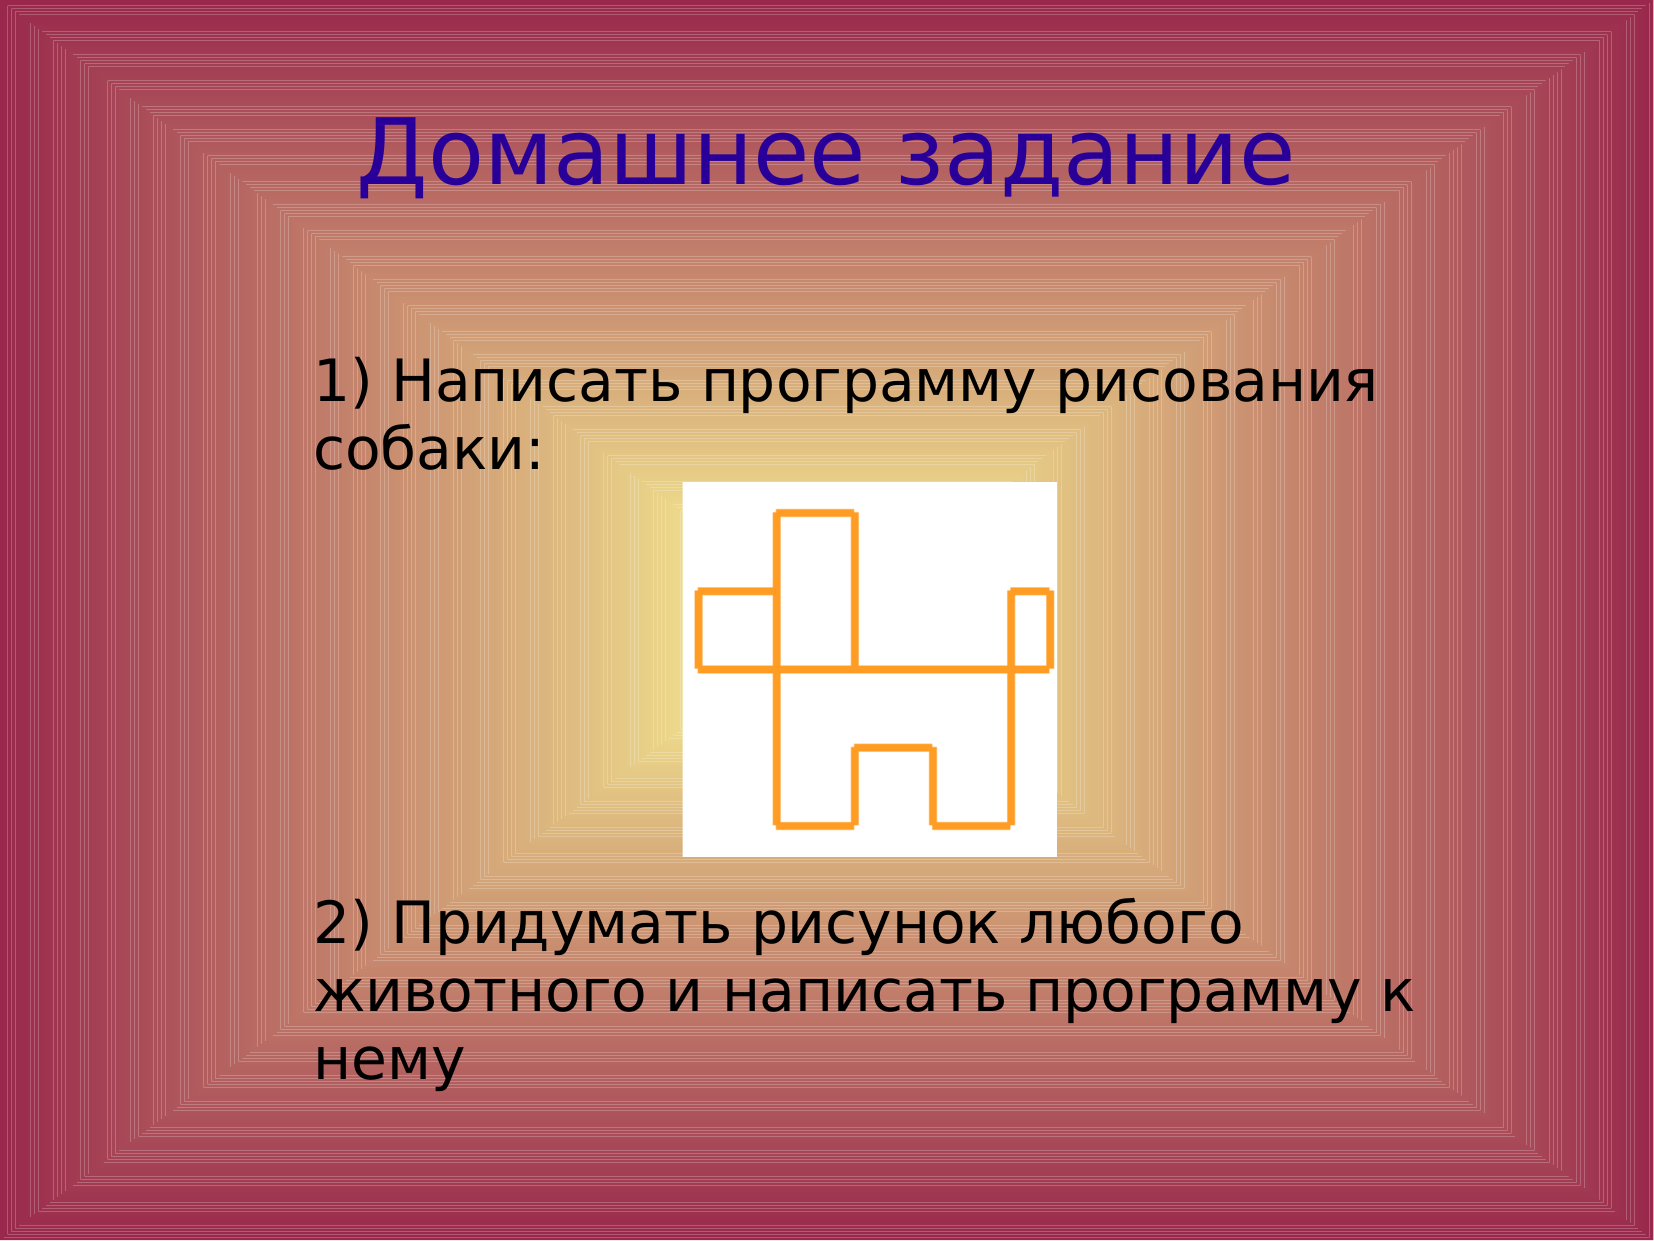

# Домашнее задание
1) Написать программу рисования собаки:
2) Придумать рисунок любого животного и написать программу к нему